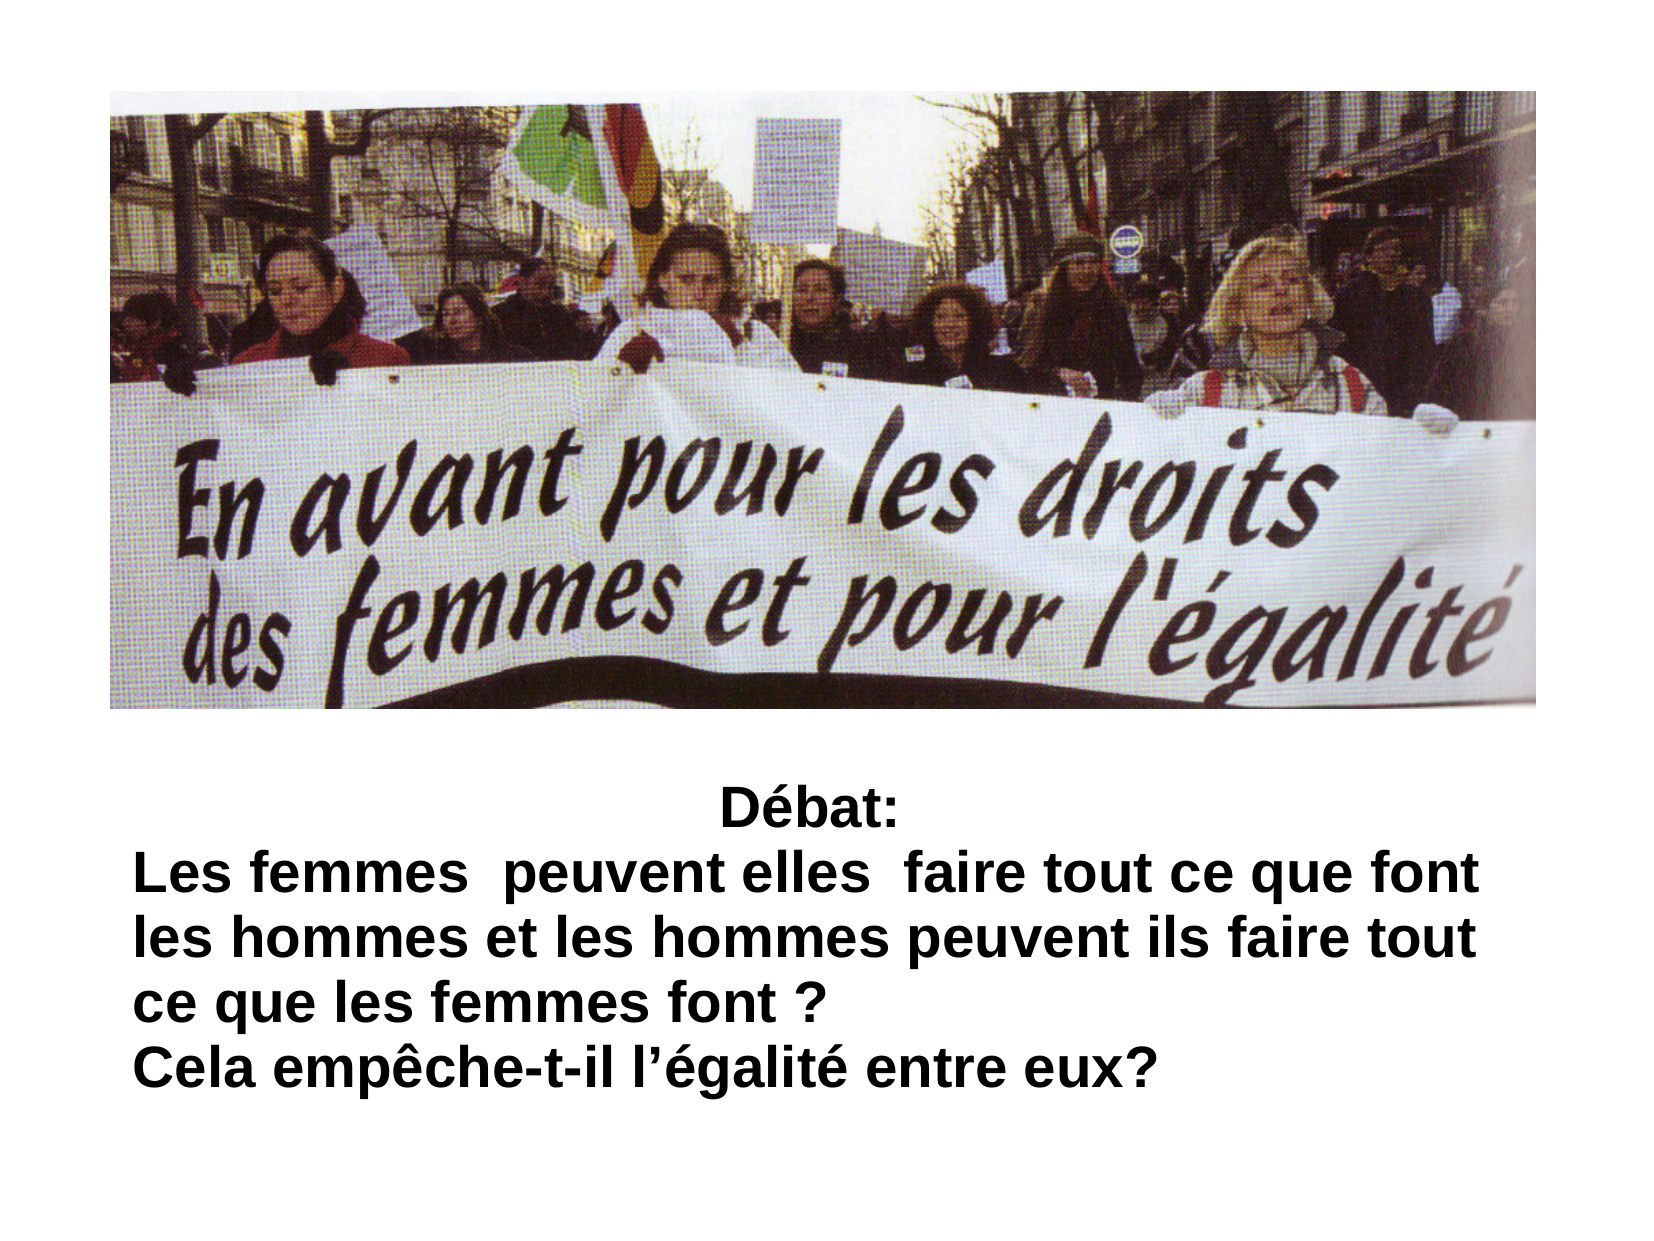

Débat:
Les femmes peuvent elles faire tout ce que font les hommes et les hommes peuvent ils faire tout ce que les femmes font ?
Cela empêche-t-il l’égalité entre eux?